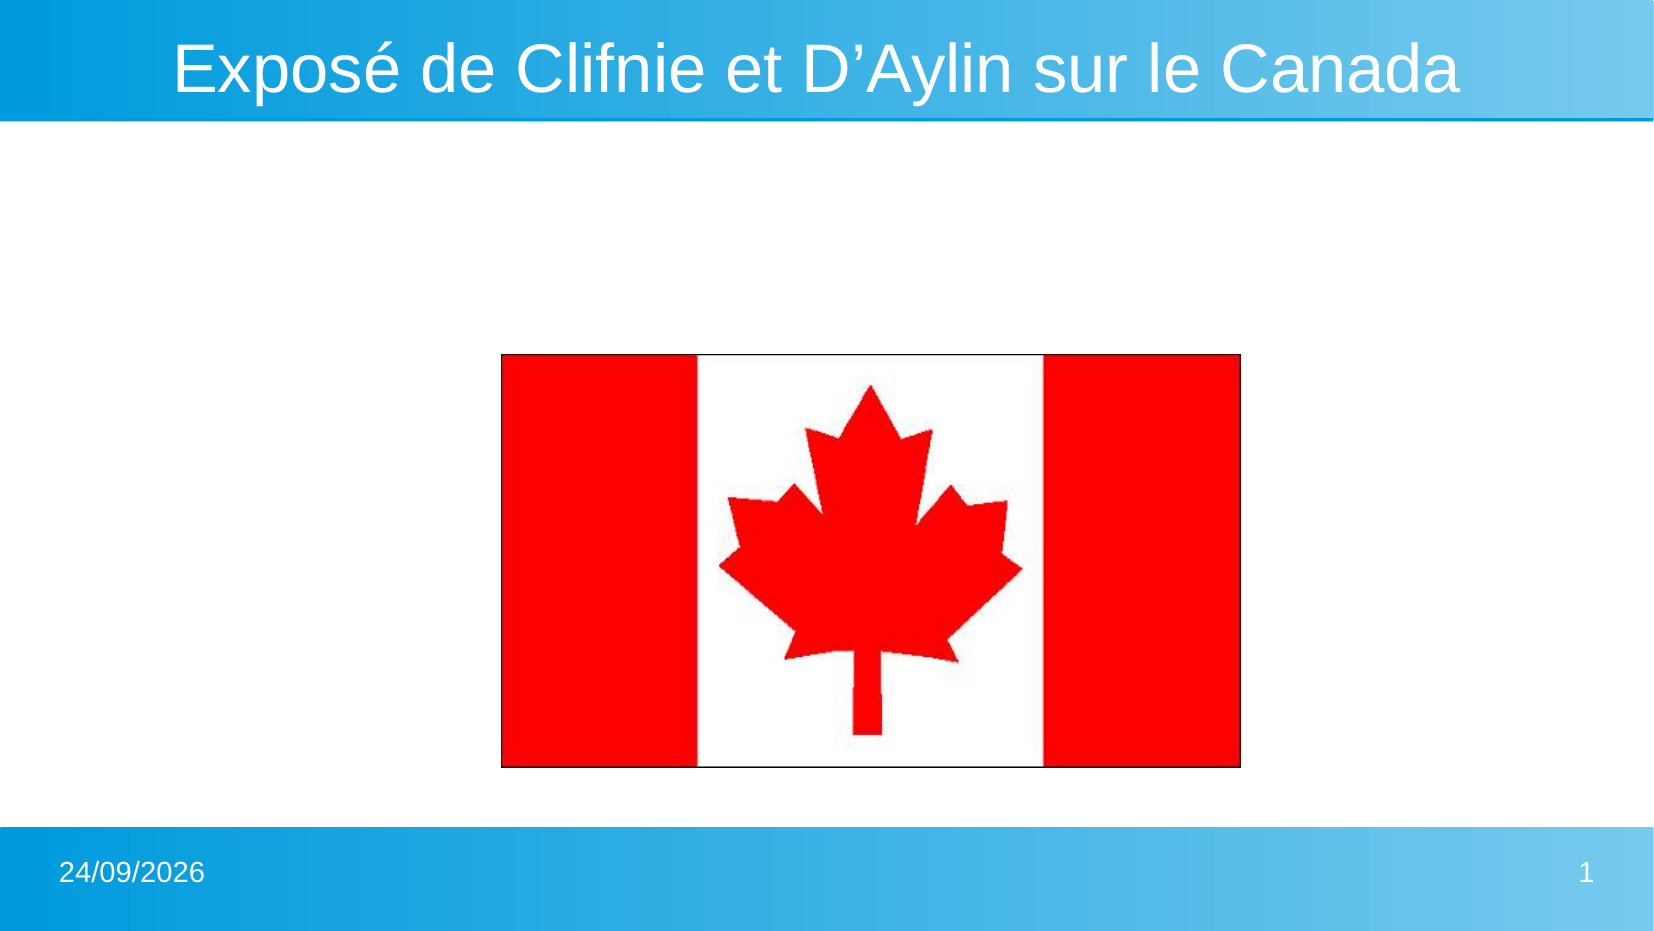

# Exposé de Clifnie et D’Aylin sur le Canada
1